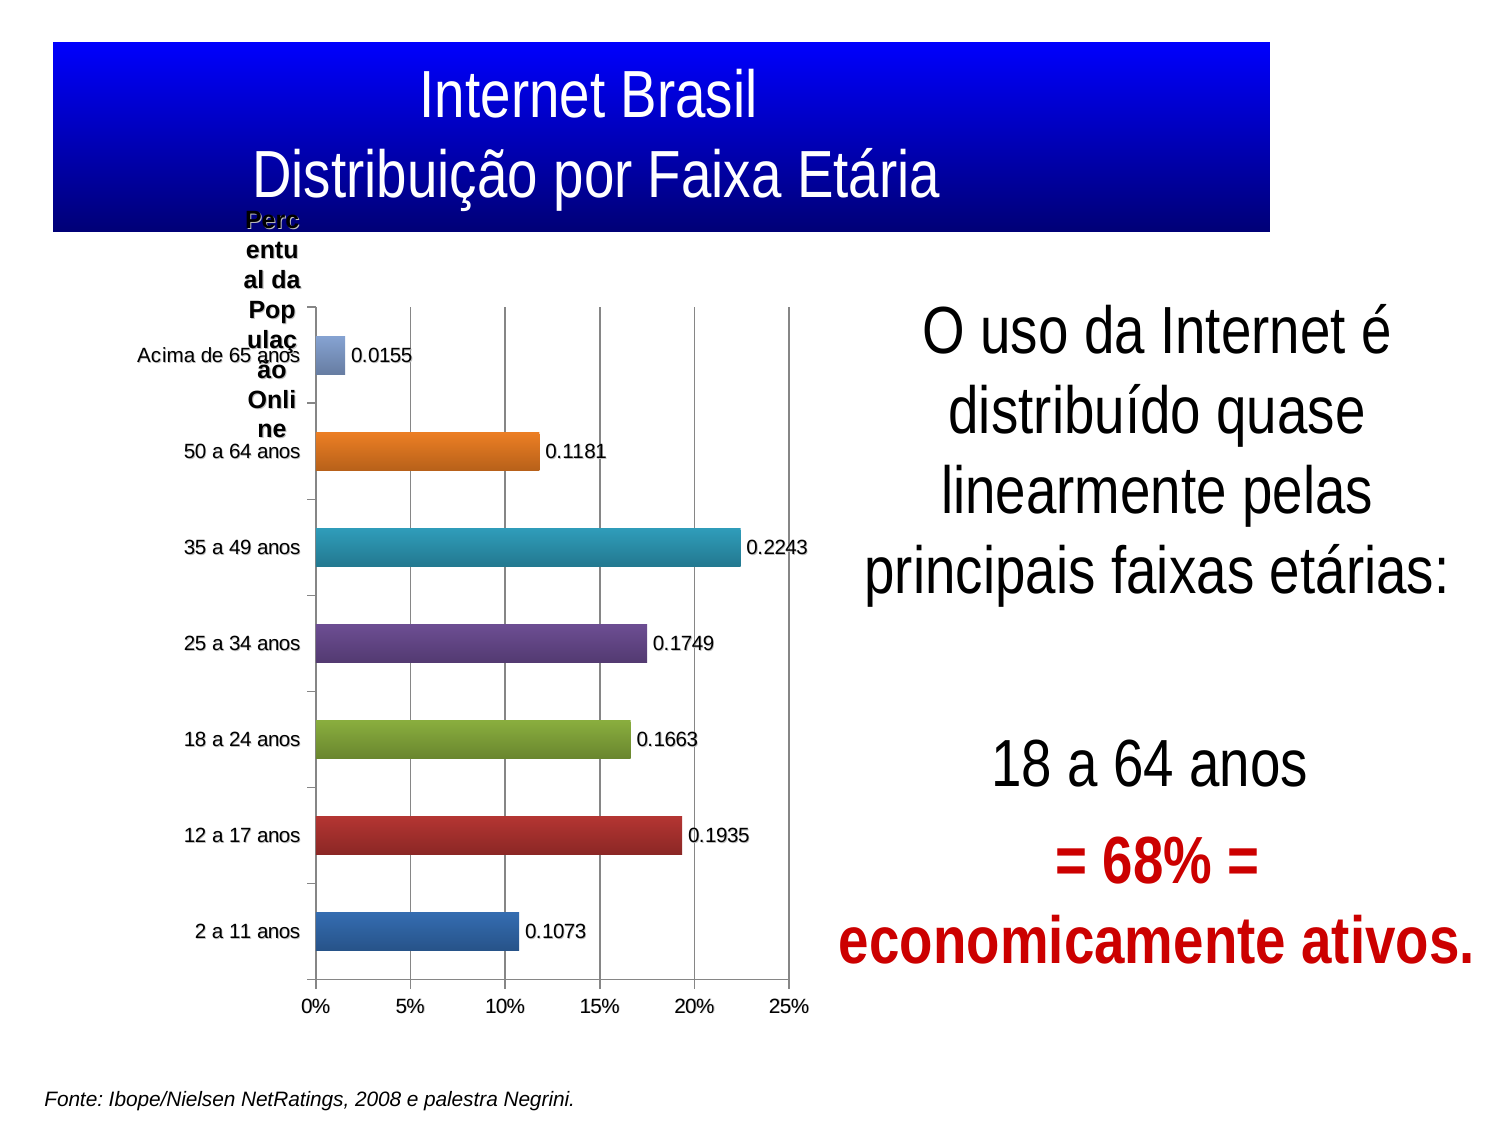

# Internet Brasil Distribuição por Faixa Etária
### Chart
| Category | Percentual da População Online |
|---|---|
| 2 a 11 anos | 0.1073 |
| 12 a 17 anos | 0.1935 |
| 18 a 24 anos | 0.1663 |
| 25 a 34 anos | 0.1749 |
| 35 a 49 anos | 0.2243 |
| 50 a 64 anos | 0.1181 |
| Acima de 65 anos | 0.0155 |Percentual da População Online
O uso da Internet é distribuído quase linearmente pelas principais faixas etárias:
18 a 64 anos
= 68% = economicamente ativos.
Fonte: Ibope/Nielsen NetRatings, 2008 e palestra Negrini.